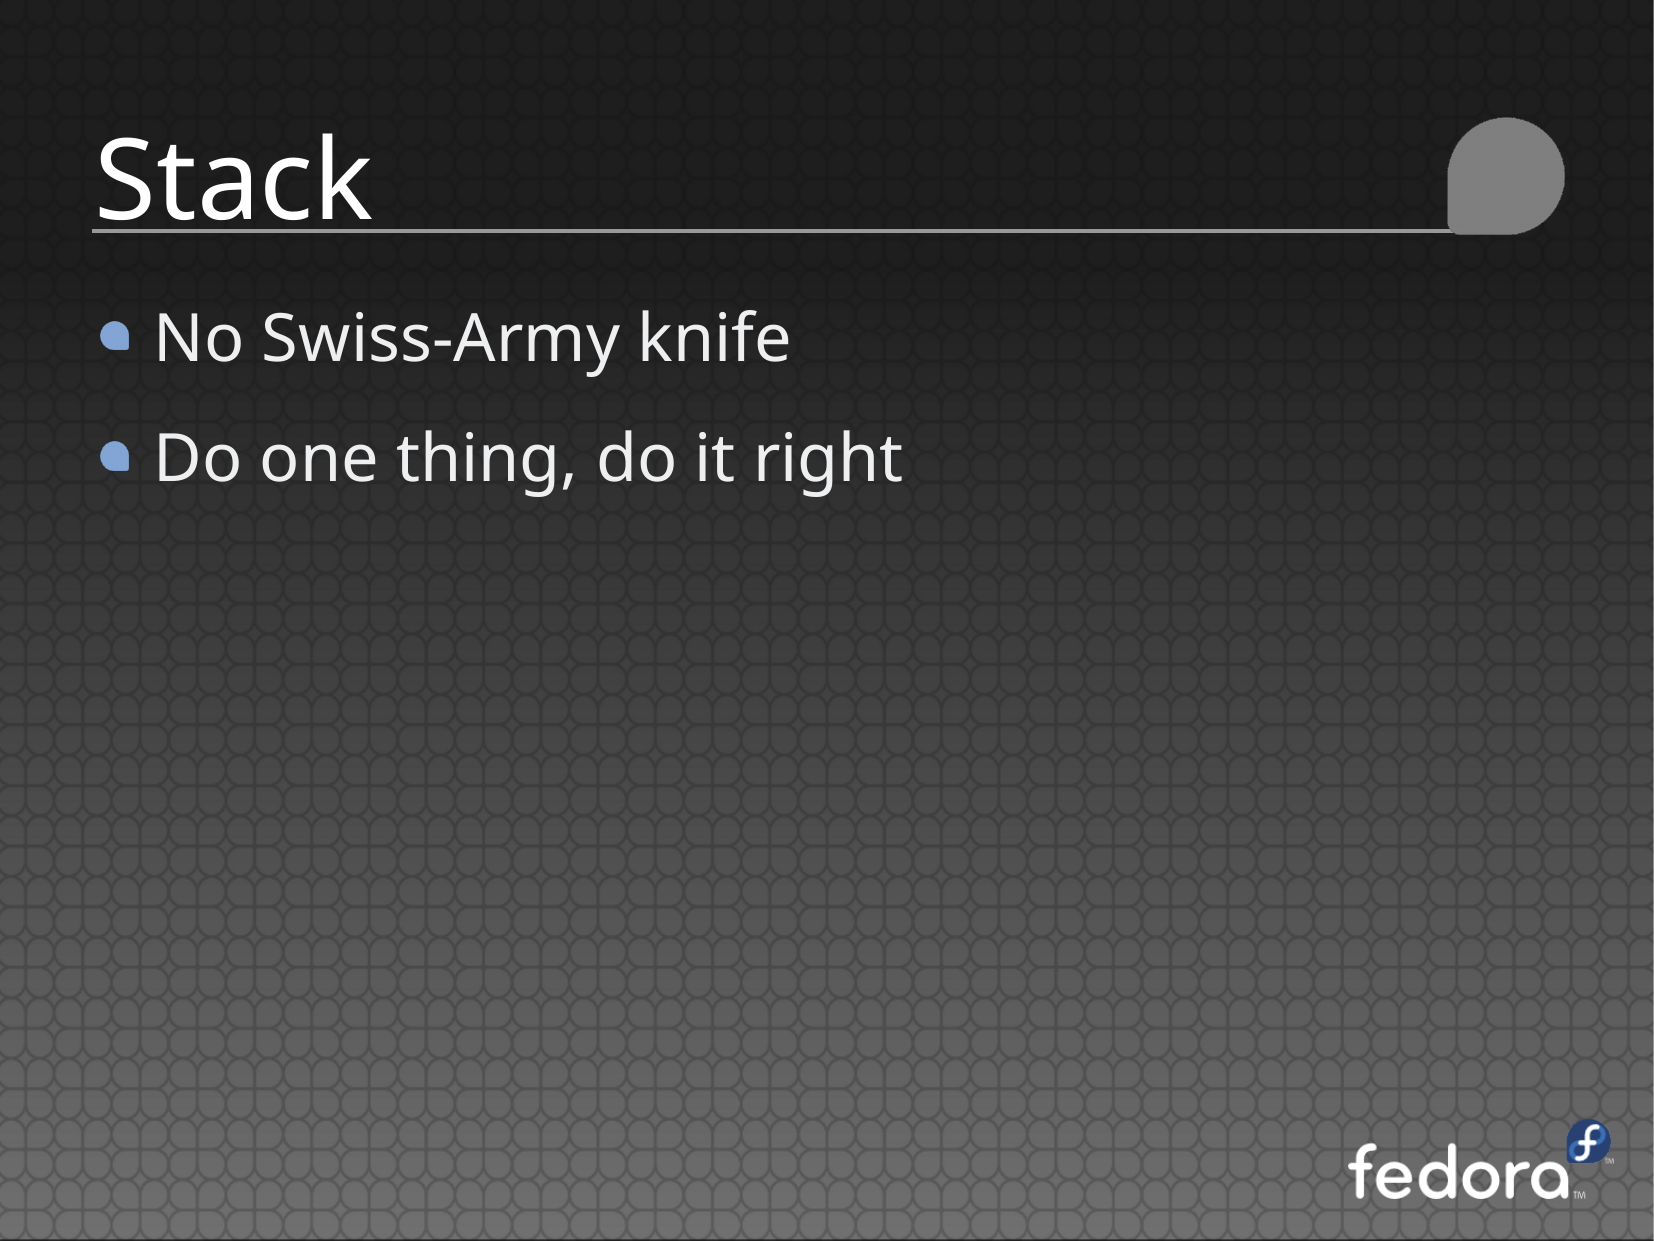

Stack
# No Swiss-Army knife
Do one thing, do it right